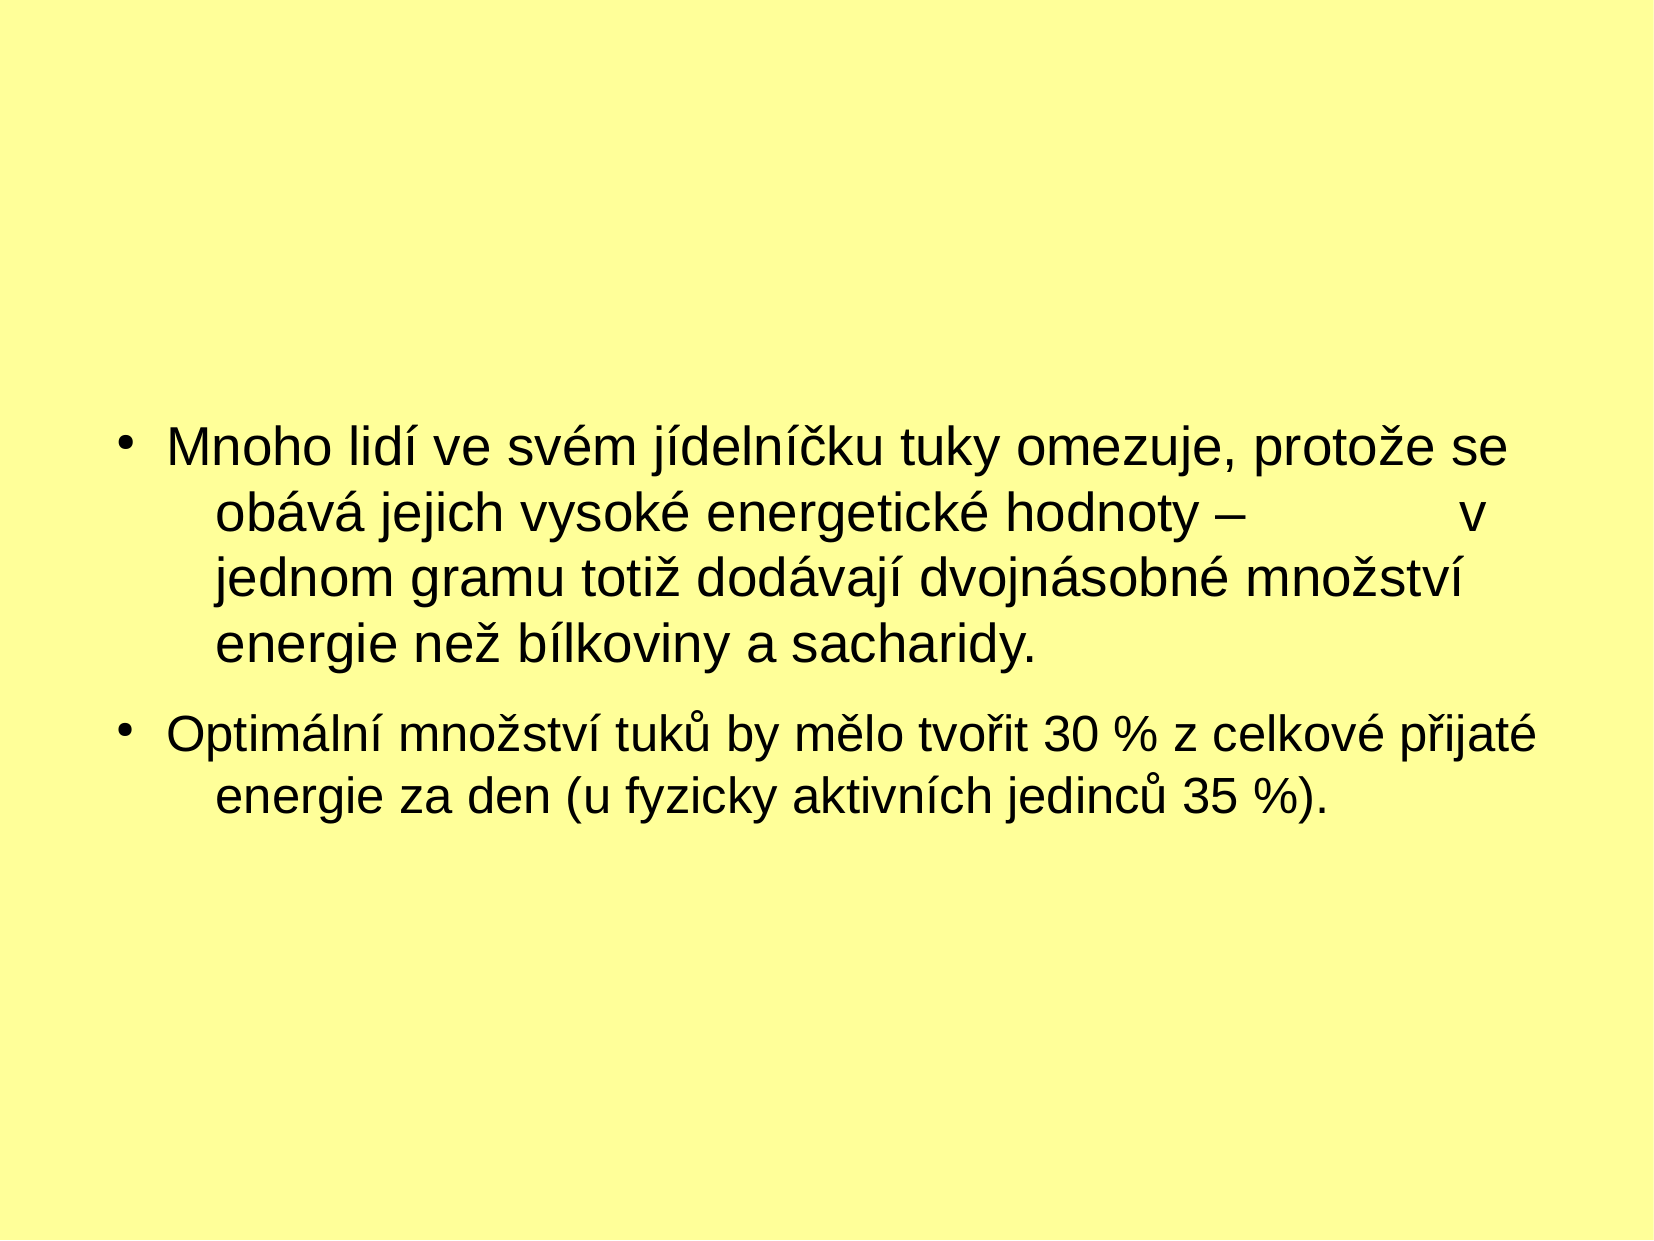

# Mnoho lidí ve svém jídelníčku tuky omezuje, protože se obává jejich vysoké energetické hodnoty – v jednom gramu totiž dodávají dvojnásobné množství energie než bílkoviny a sacharidy.
Optimální množství tuků by mělo tvořit 30 % z celkové přijaté energie za den (u fyzicky aktivních jedinců 35 %).